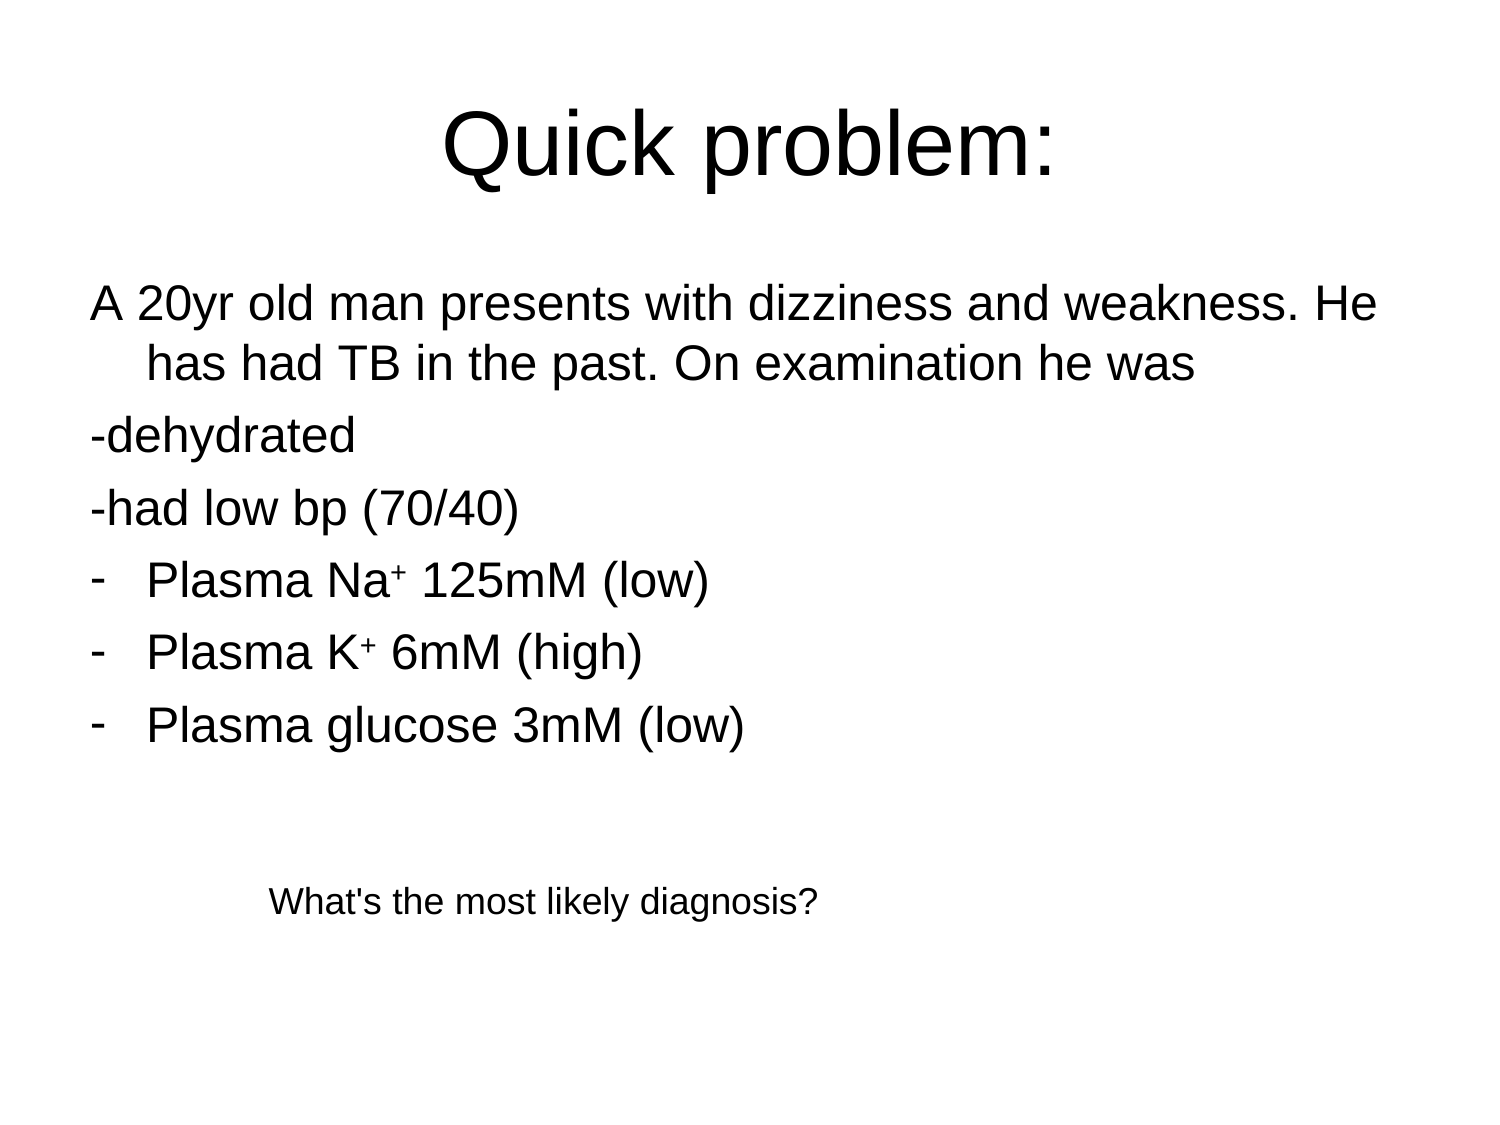

# Quick problem:
A 20yr old man presents with dizziness and weakness. He has had TB in the past. On examination he was
-dehydrated
-had low bp (70/40)
Plasma Na+ 125mM (low)
Plasma K+ 6mM (high)
Plasma glucose 3mM (low)
What's the most likely diagnosis?